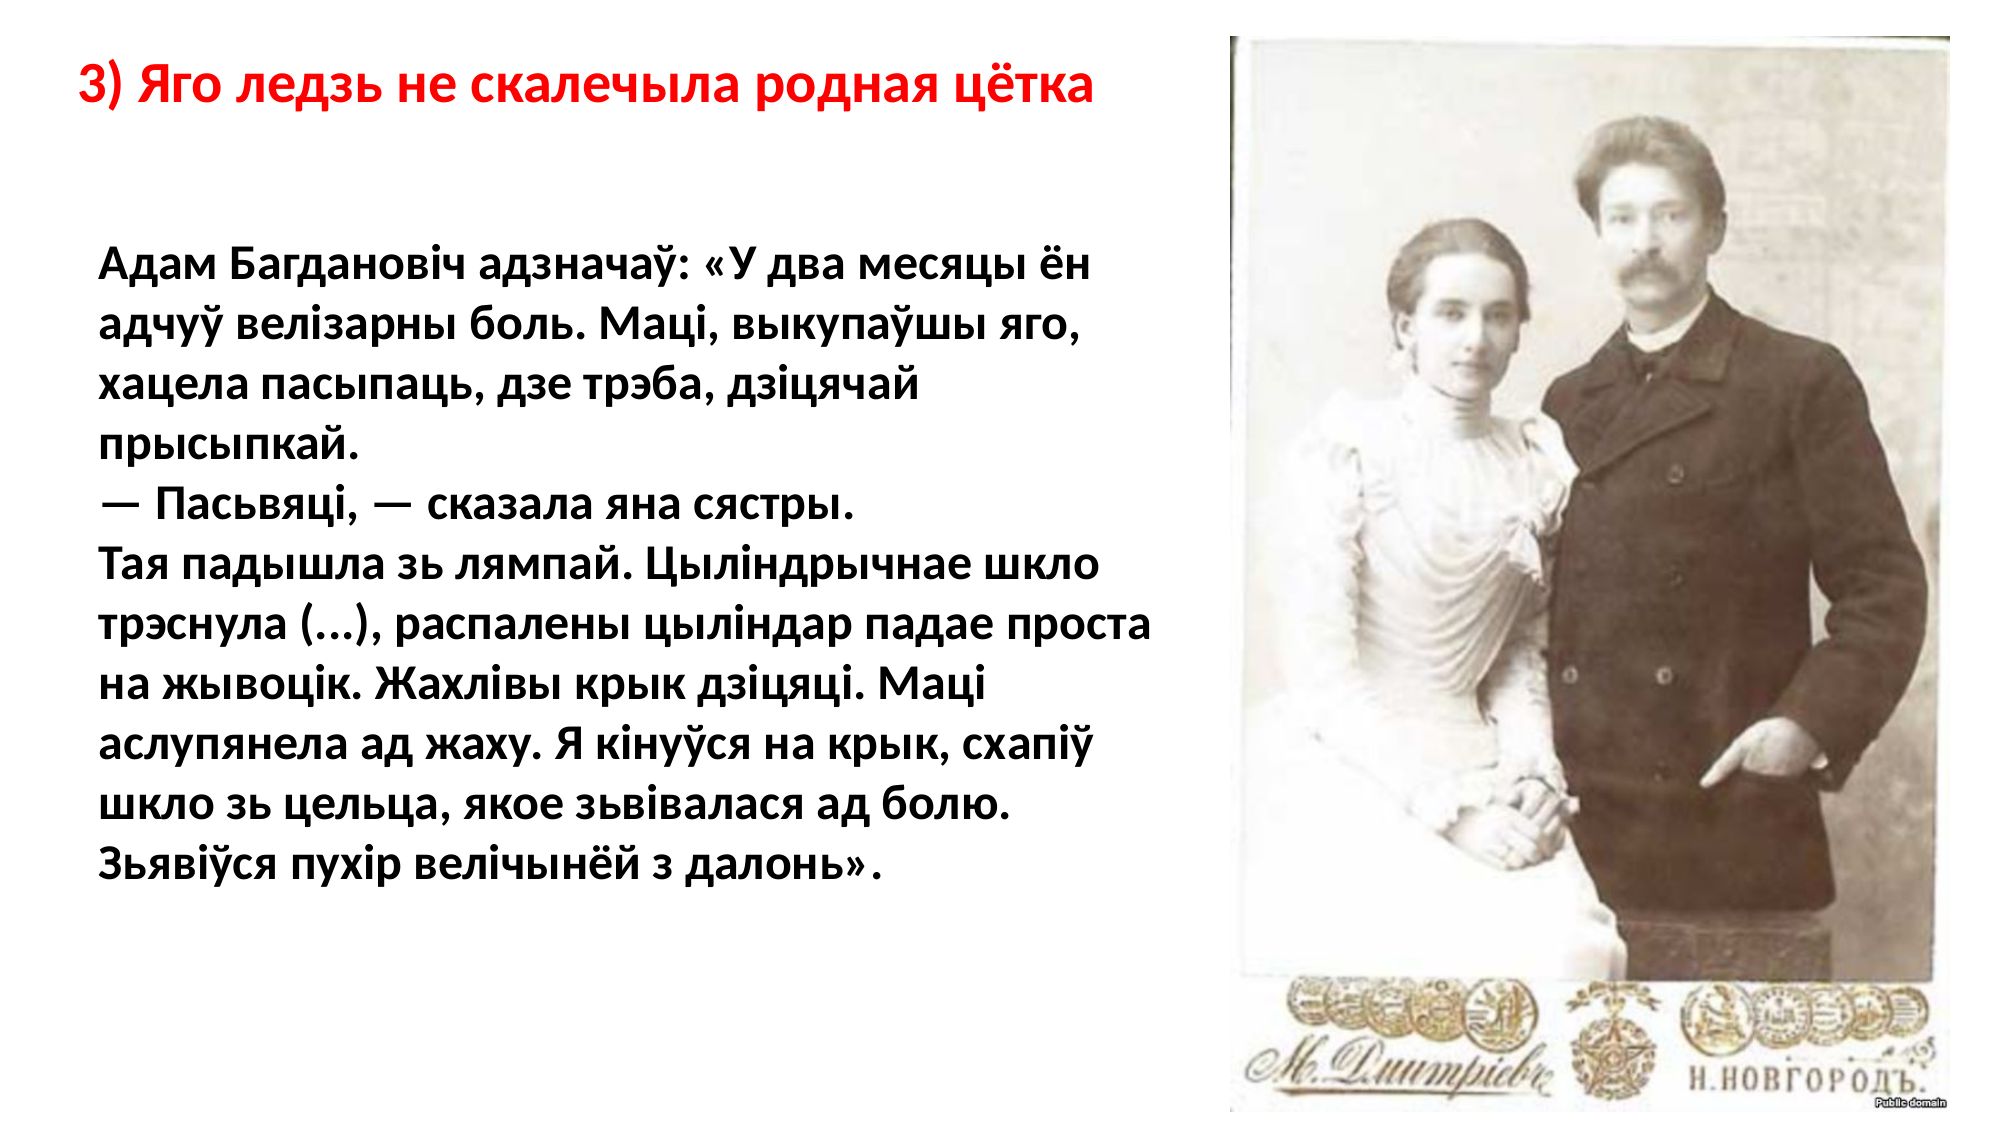

3) Яго ледзь не скалечыла родная цётка
Адам Багдановіч адзначаў: «У два месяцы ён адчуў велізарны боль. Маці, выкупаўшы яго, хацела пасыпаць, дзе трэба, дзіцячай прысыпкай.
— Пасьвяці, — сказала яна сястры.
Тая падышла зь лямпай. Цыліндрычнае шкло трэснула (...), распалены цыліндар падае проста на жывоцік. Жахлівы крык дзіцяці. Маці аслупянела ад жаху. Я кінуўся на крык, схапіў шкло зь цельца, якое зьвівалася ад болю. Зьявіўся пухір велічынёй з далонь».
— Пасьвяці, — сказала яна сястры.
Тая падышла зь лямпай. Цыліндрычнае шкло трэснула (...), распалены цыліндар падае проста на жывоцік. Жахлівы крык дзіцяці. Маці аслупянела ад жаху. Я кінуўся на крык, схапіў шкло зь цельца, якое зьвівалася ад болю. Зьявіўся пухір велічынёй з далонь»